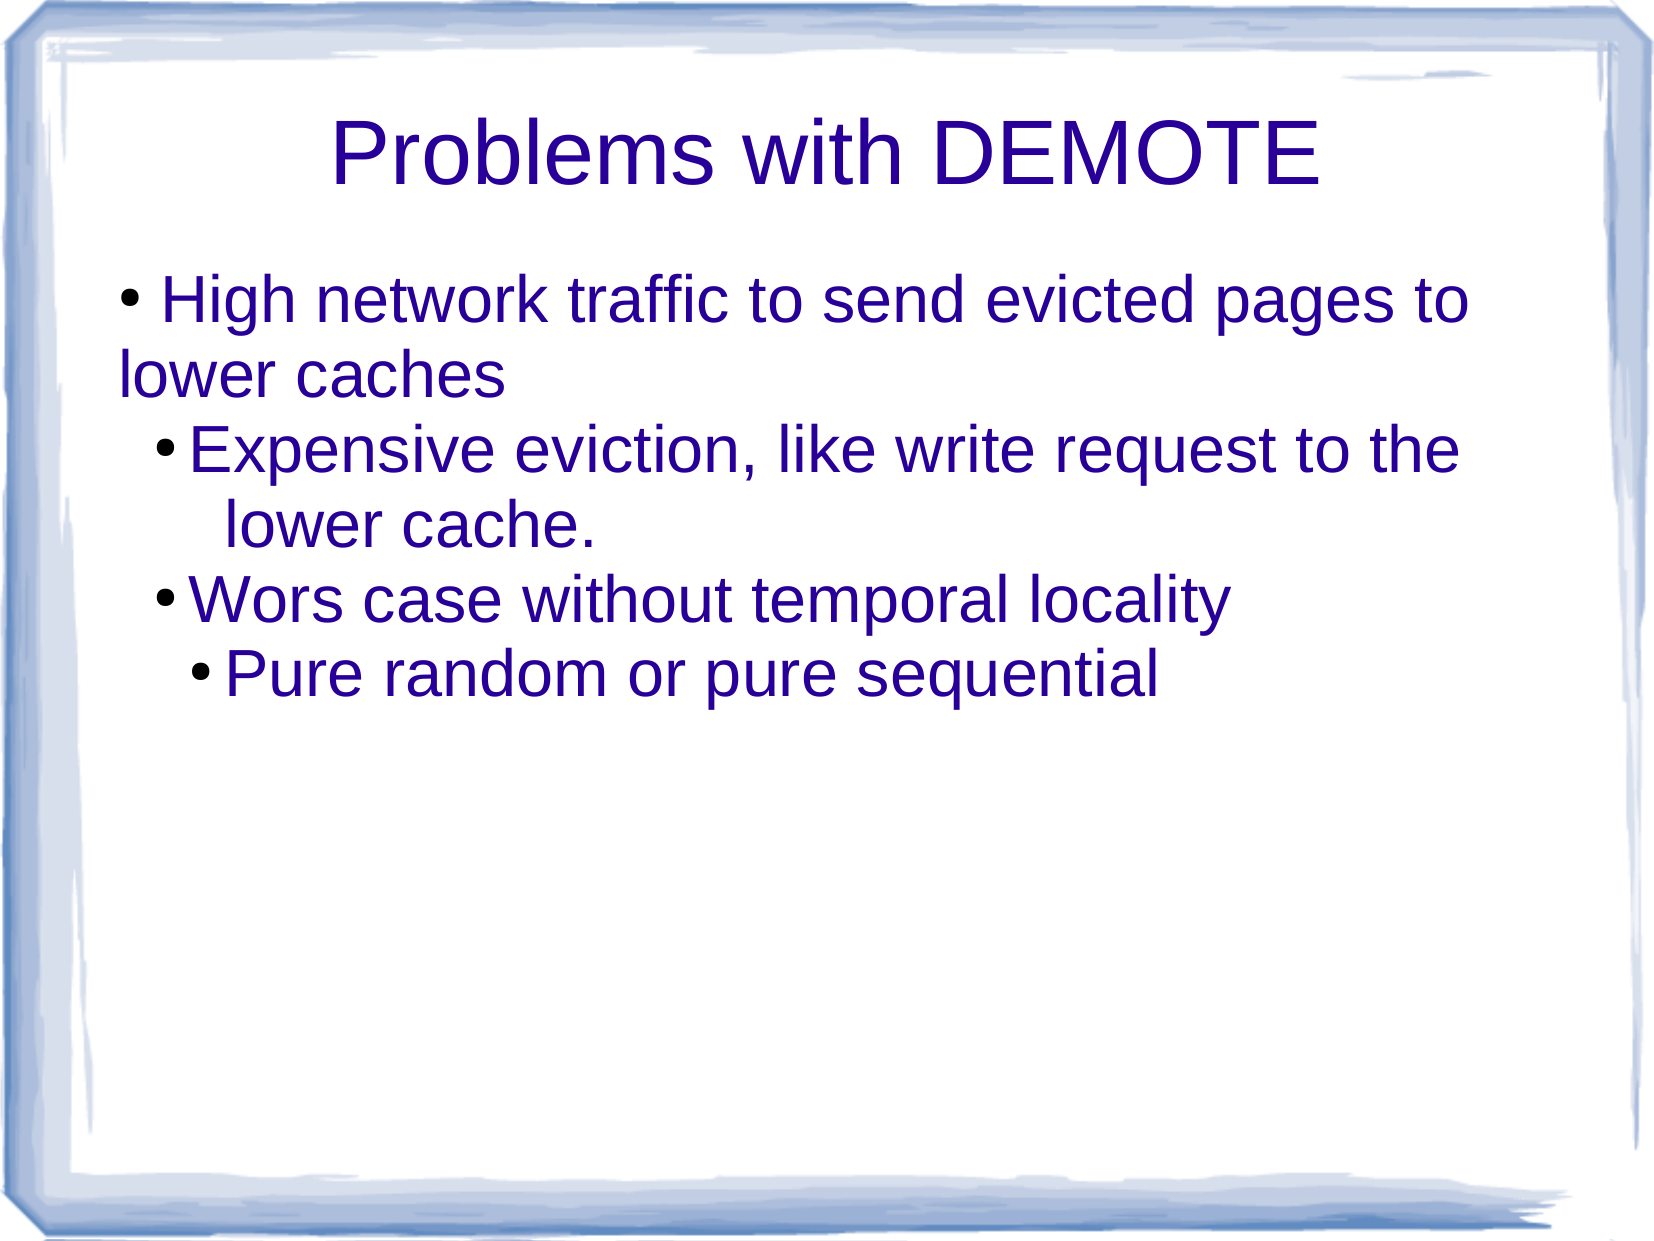

# Problems with DEMOTE
 High network trafﬁc to send evicted pages to lower caches
Expensive eviction, like write request to the lower cache.
Wors case without temporal locality
Pure random or pure sequential